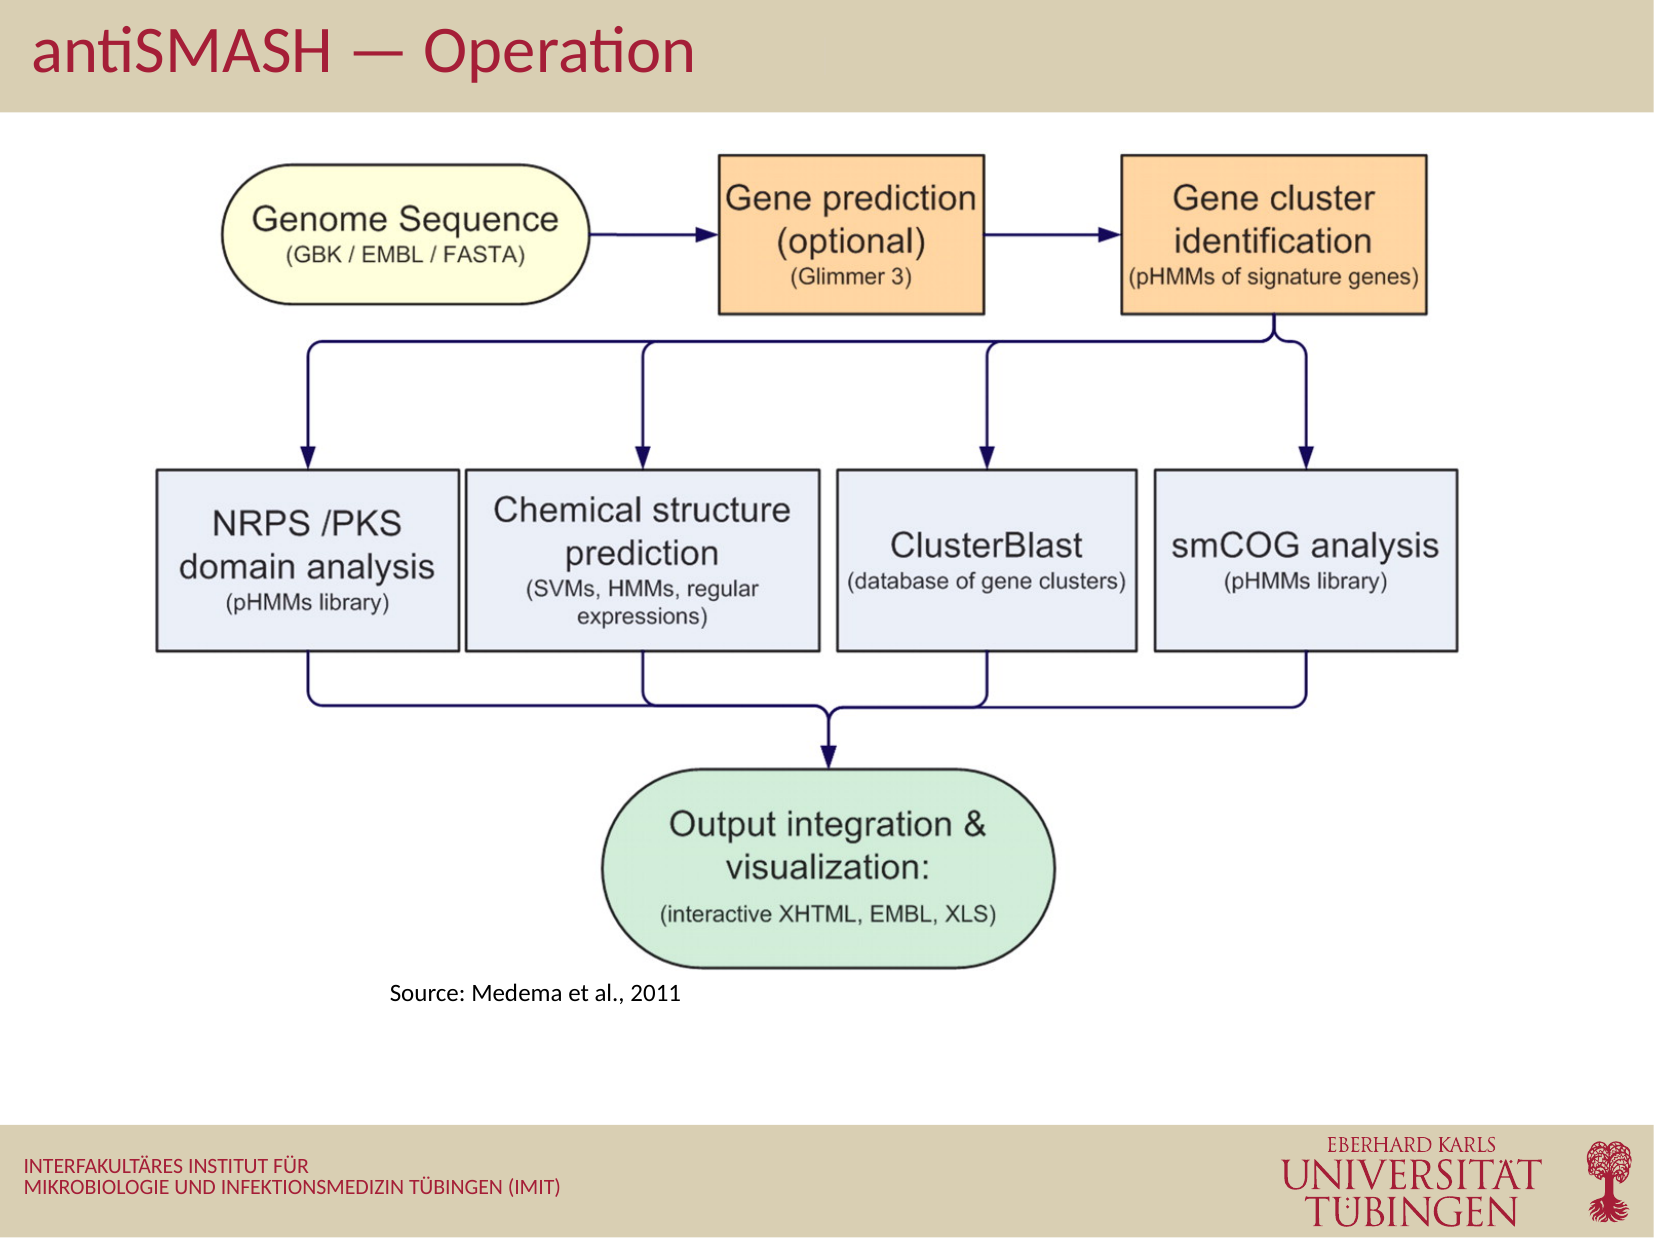

# antiSMASH — Operation
Source: Medema et al., 2011